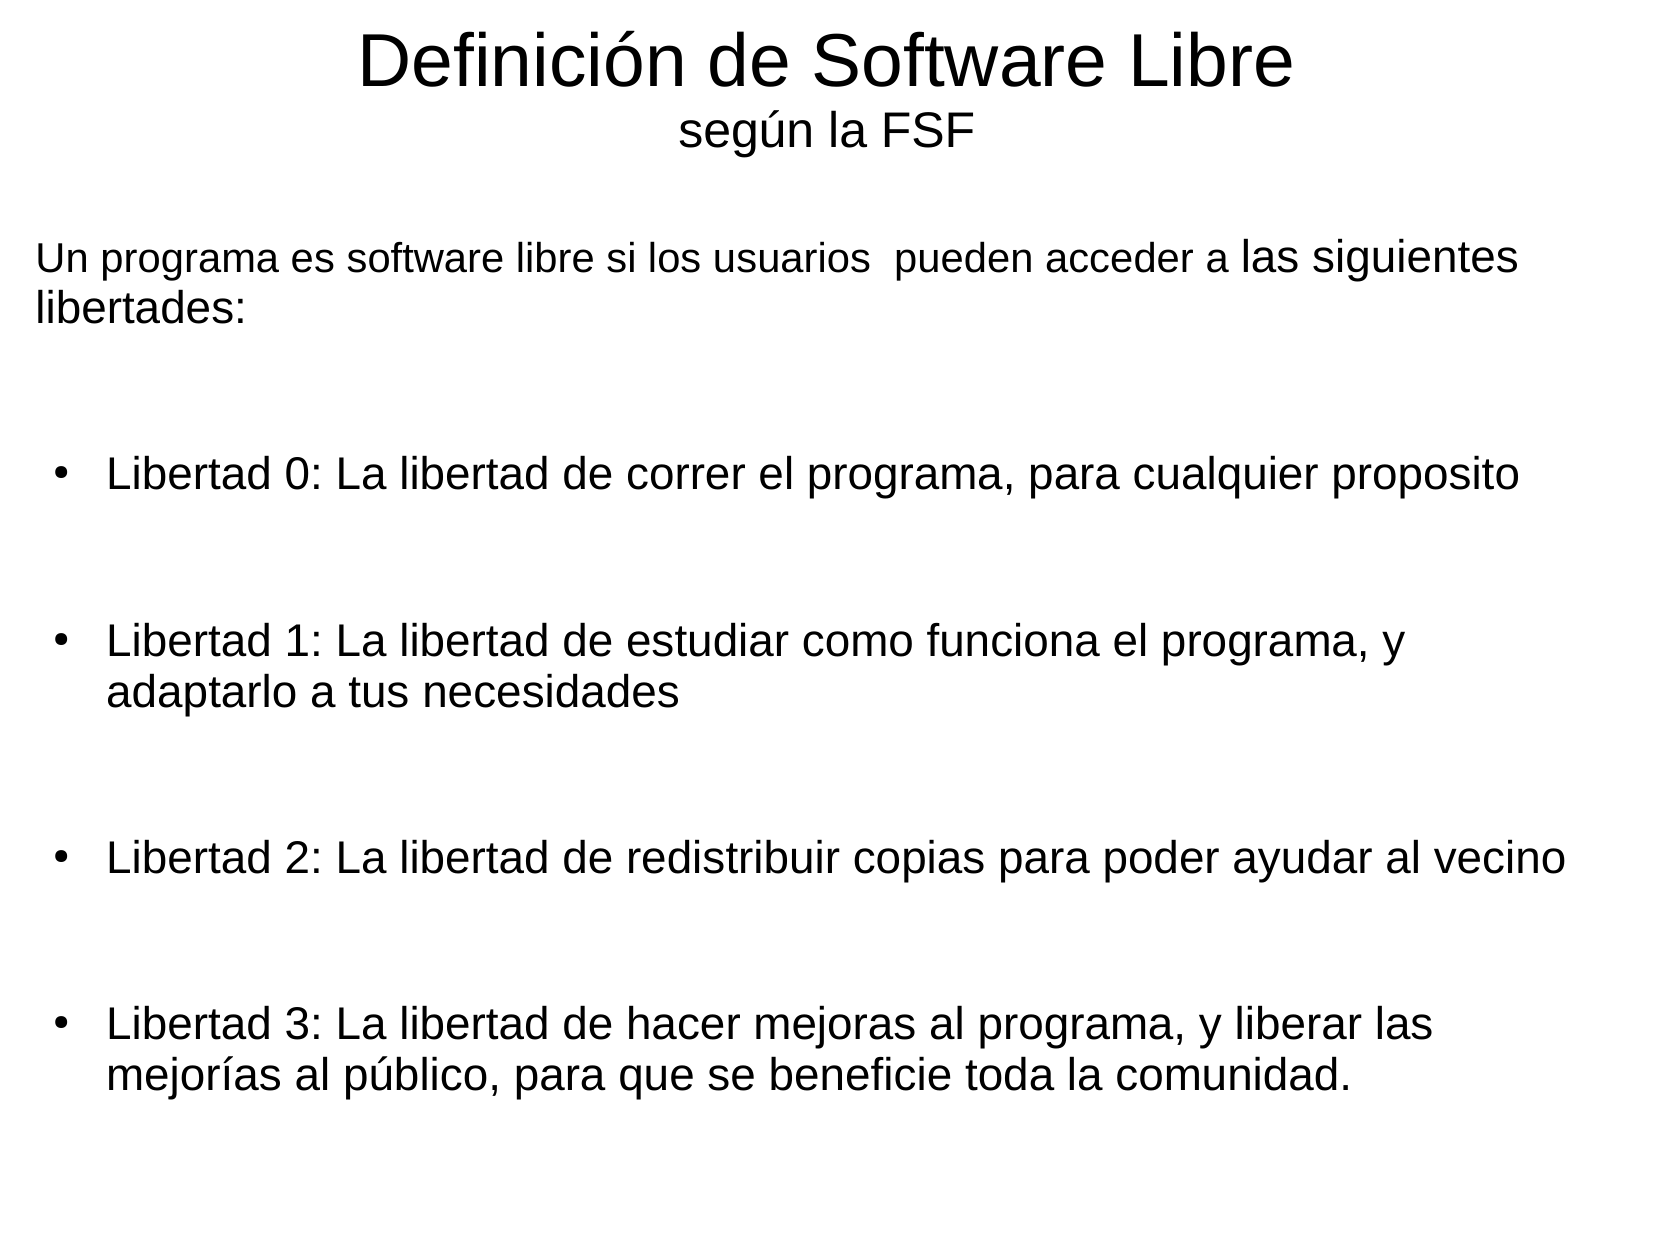

# Definición de Software Libre según la FSF
Un programa es software libre si los usuarios pueden acceder a las siguientes libertades:
Libertad 0: La libertad de correr el programa, para cualquier proposito
Libertad 1: La libertad de estudiar como funciona el programa, y adaptarlo a tus necesidades
Libertad 2: La libertad de redistribuir copias para poder ayudar al vecino
Libertad 3: La libertad de hacer mejoras al programa, y liberar las mejorías al público, para que se beneficie toda la comunidad.